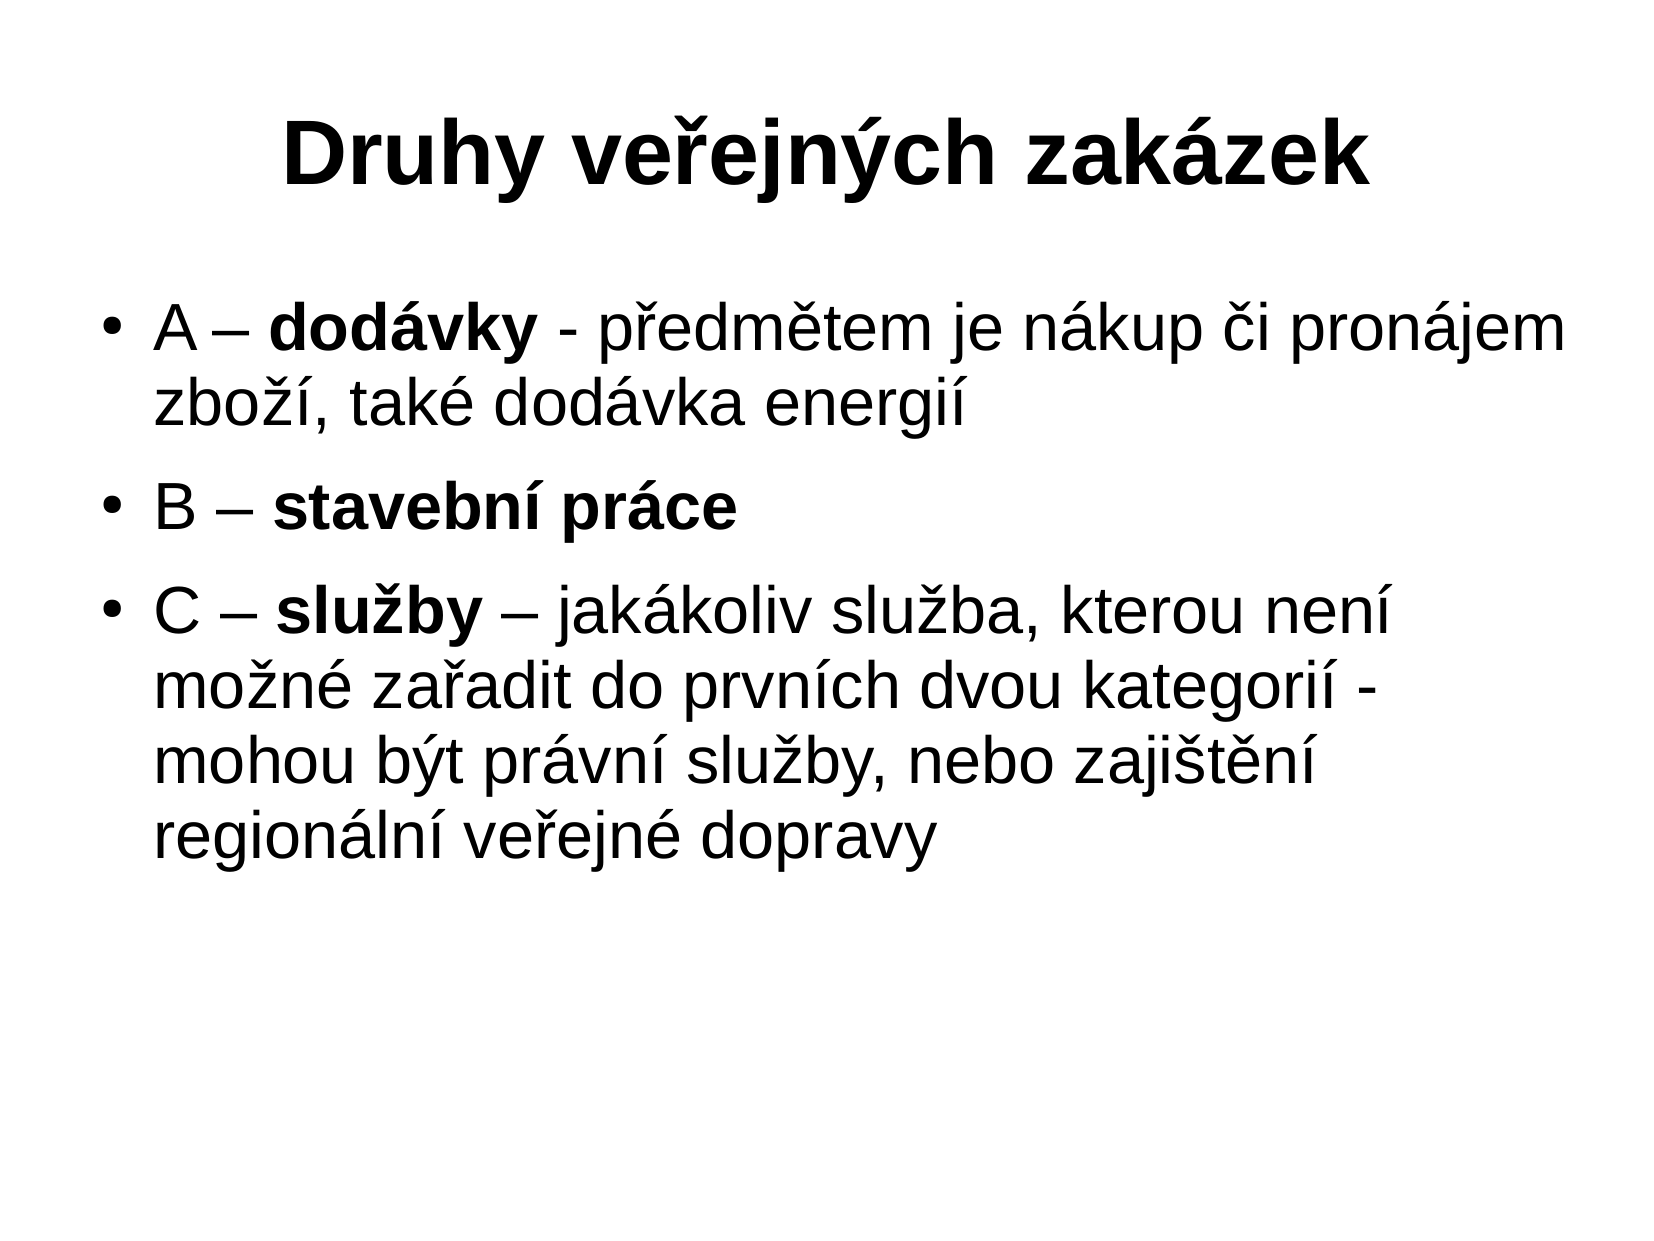

# Druhy veřejných zakázek
A – dodávky - předmětem je nákup či pronájem zboží, také dodávka energií
B – stavební práce
C – služby – jakákoliv služba, kterou není možné zařadit do prvních dvou kategorií - mohou být právní služby, nebo zajištění regionální veřejné dopravy